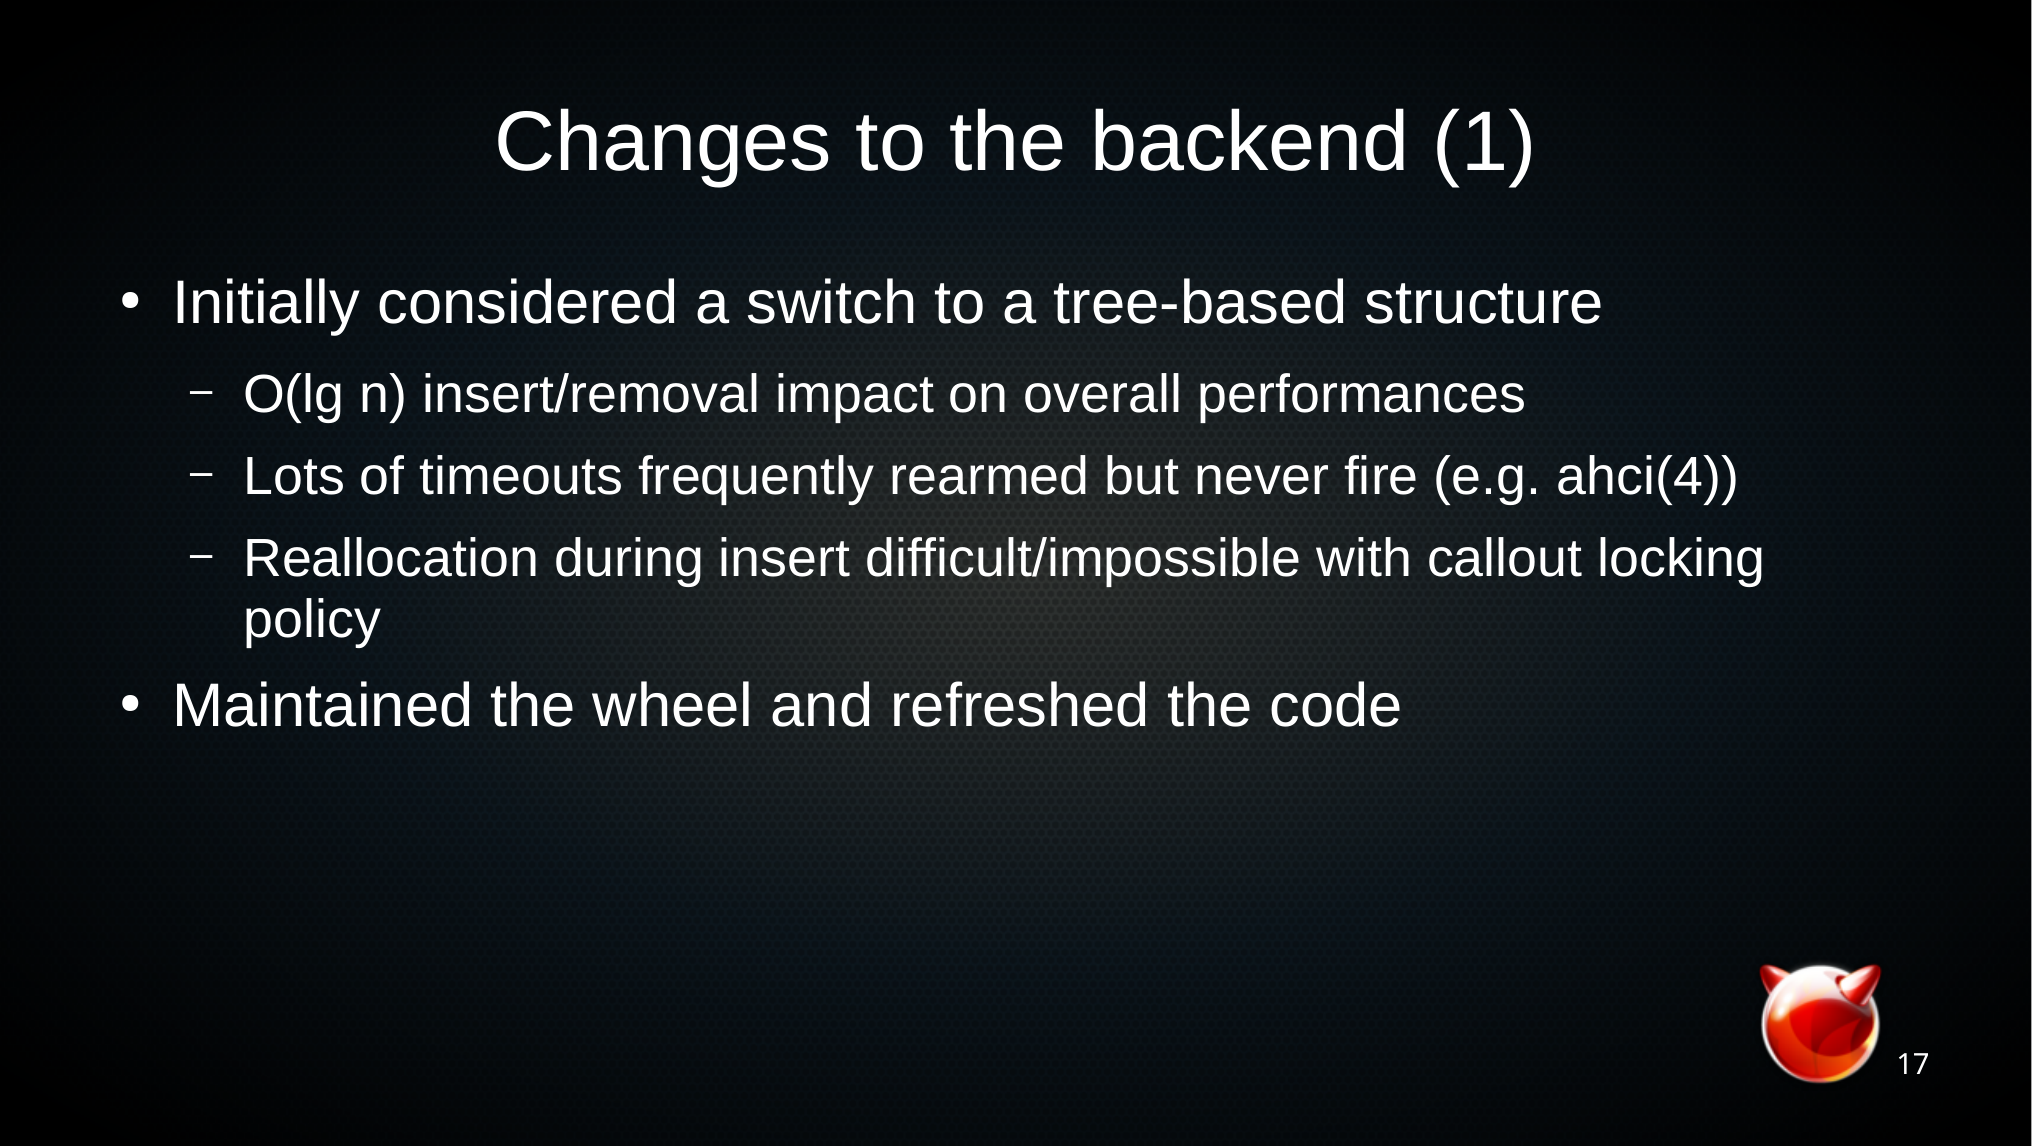

# Changes to the backend (1)
Initially considered a switch to a tree-based structure
O(lg n) insert/removal impact on overall performances
Lots of timeouts frequently rearmed but never fire (e.g. ahci(4))
Reallocation during insert difficult/impossible with callout locking policy
Maintained the wheel and refreshed the code
17